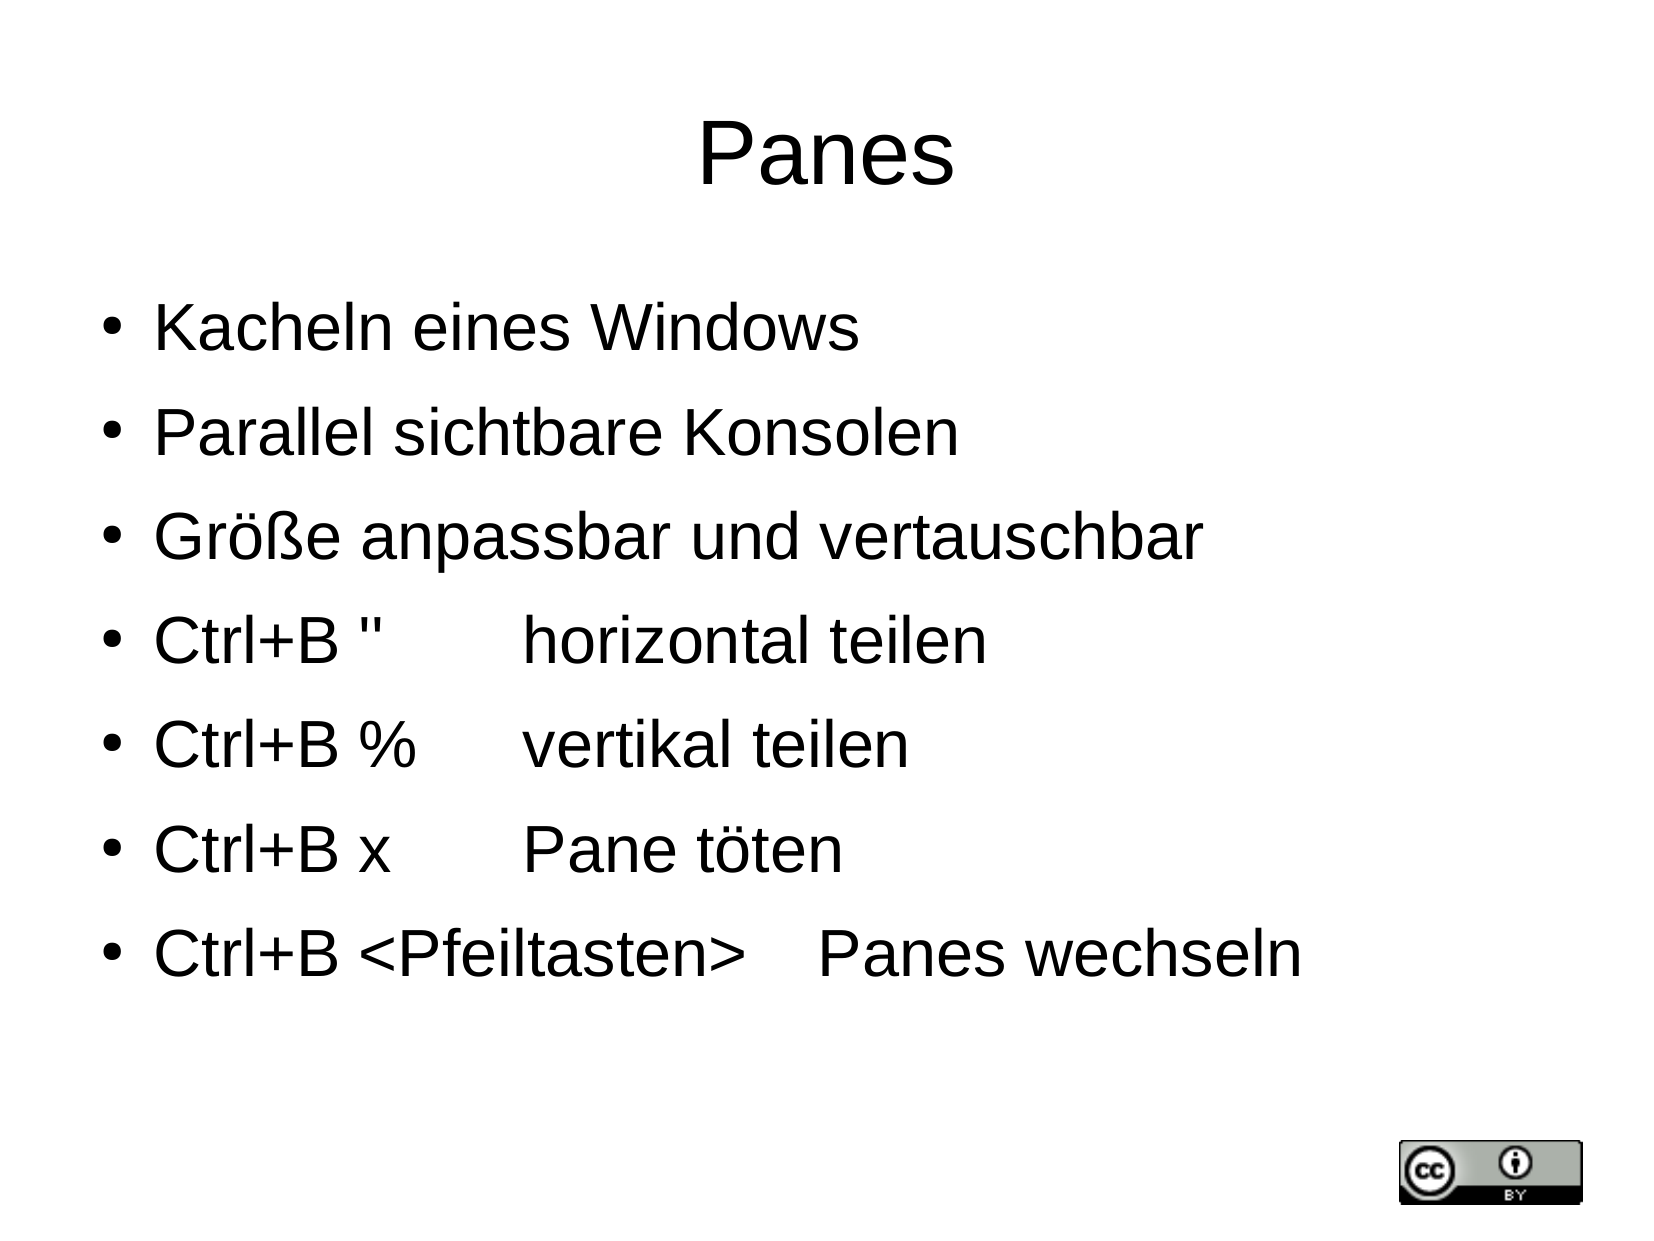

# Panes
Kacheln eines Windows
Parallel sichtbare Konsolen
Größe anpassbar und vertauschbar
Ctrl+B ''		horizontal teilen
Ctrl+B %		vertikal teilen
Ctrl+B x		Pane töten
Ctrl+B <Pfeiltasten>	Panes wechseln